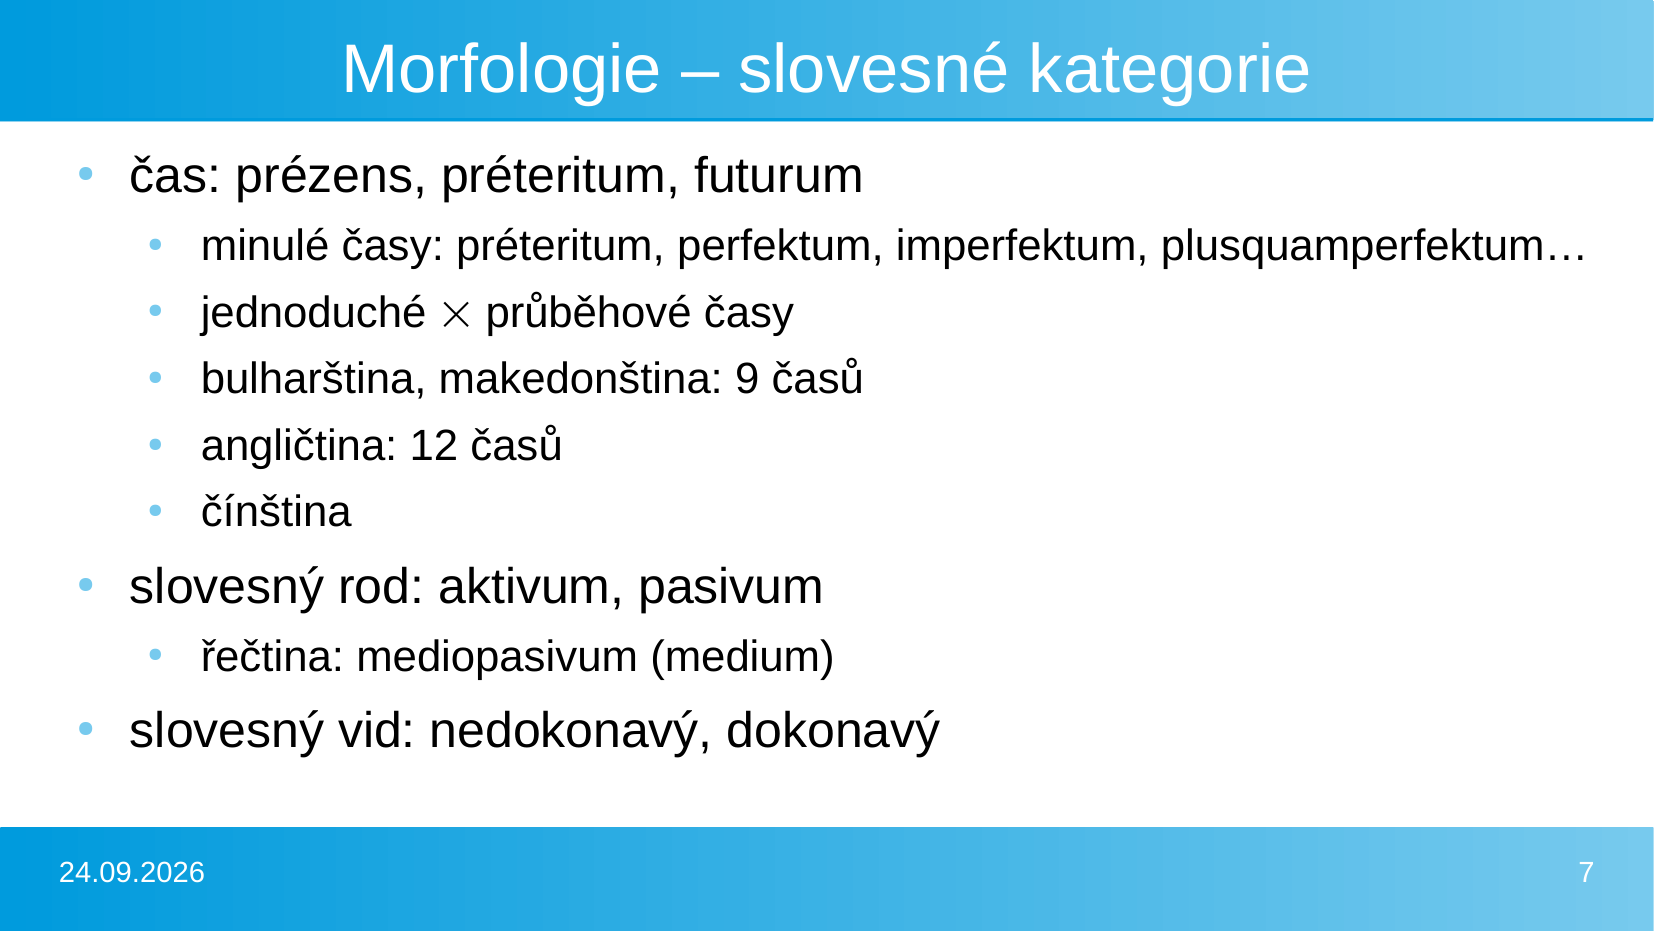

# Morfologie – slovesné kategorie
čas: prézens, préteritum, futurum
minulé časy: préteritum, perfektum, imperfektum, plusquamperfektum…
jednoduché  průběhové časy
bulharština, makedonština: 9 časů
angličtina: 12 časů
čínština
slovesný rod: aktivum, pasivum
řečtina: mediopasivum (medium)
slovesný vid: nedokonavý, dokonavý
7